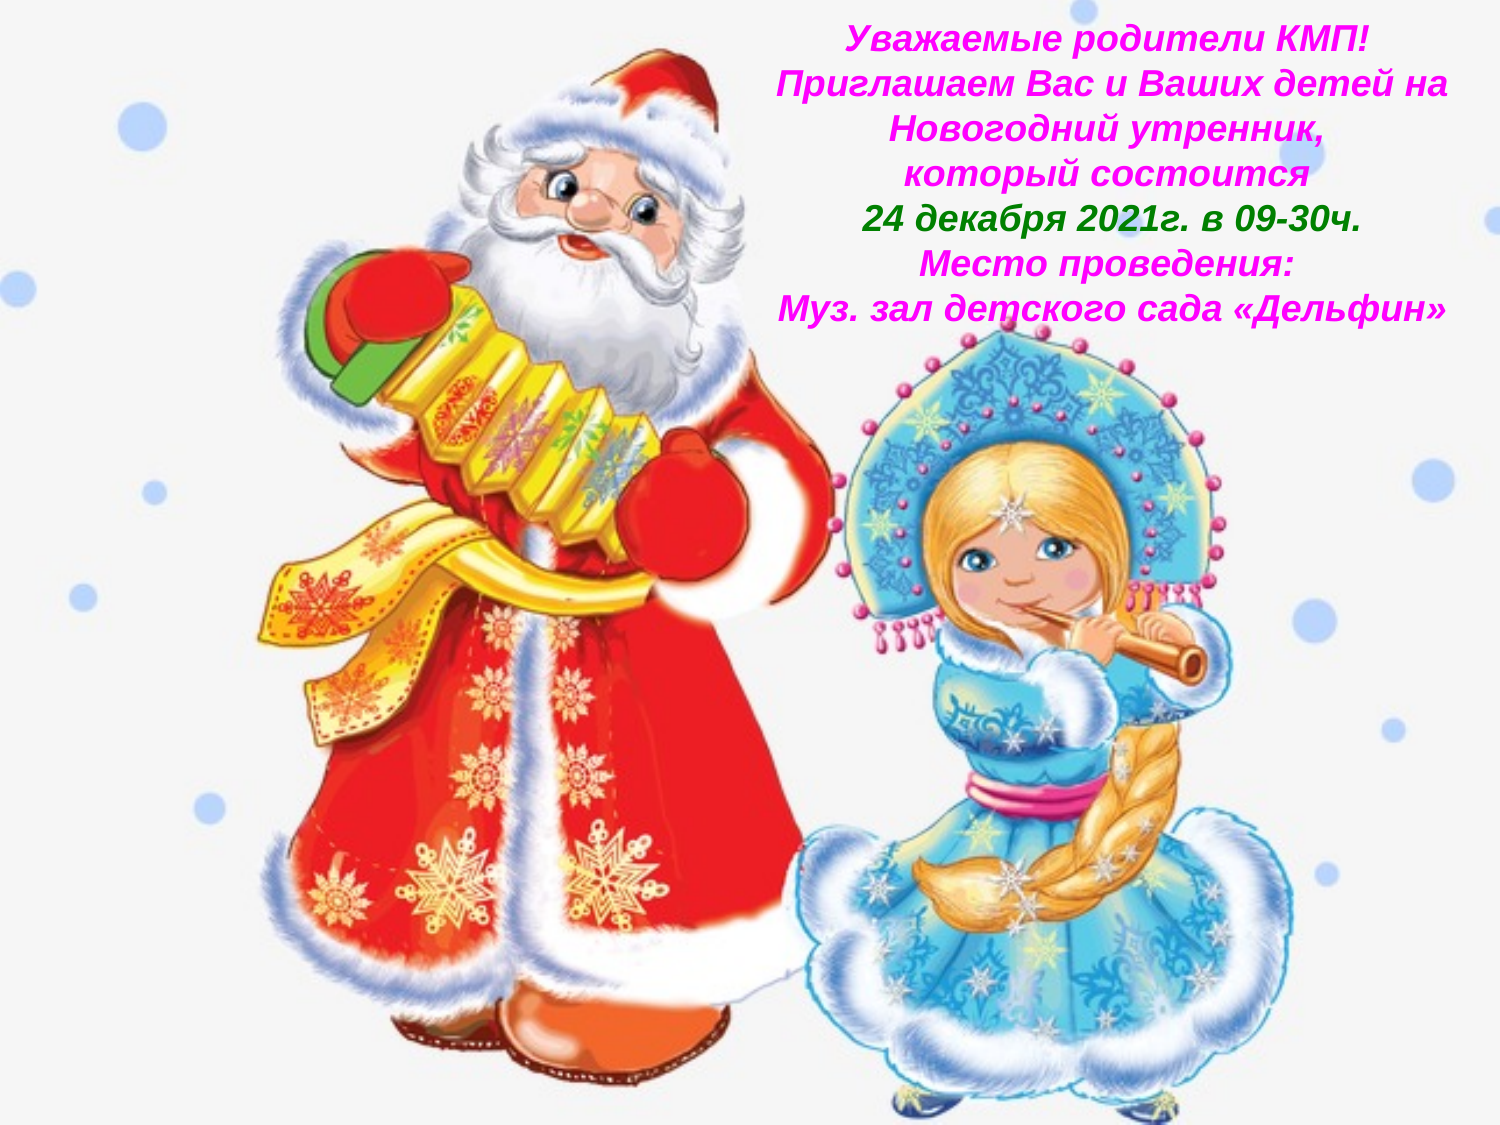

Уважаемые родители КМП!
Приглашаем Вас и Ваших детей на Новогодний утренник,
который состоится
24 декабря 2021г. в 09-30ч.
Место проведения:
Муз. зал детского сада «Дельфин»
#